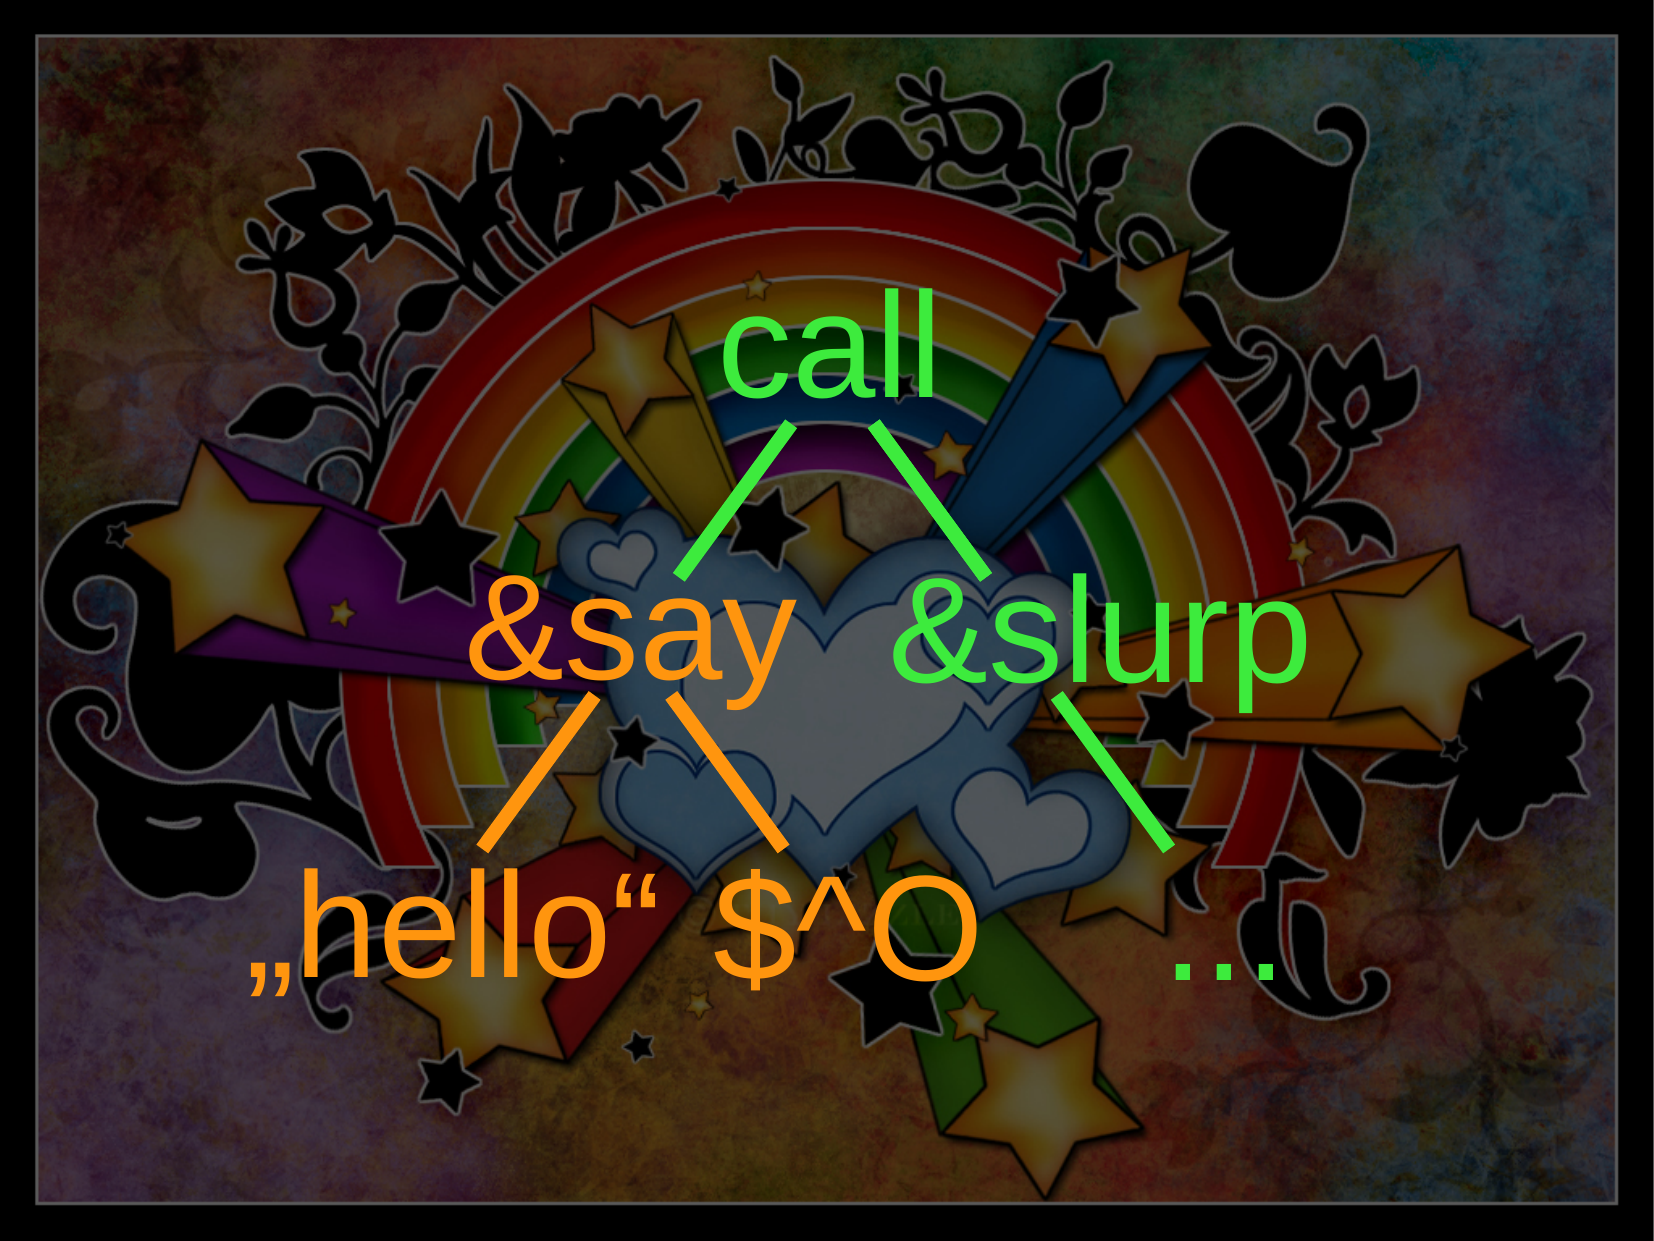

#
call
&say
&slurp
„hello“
$^O
...